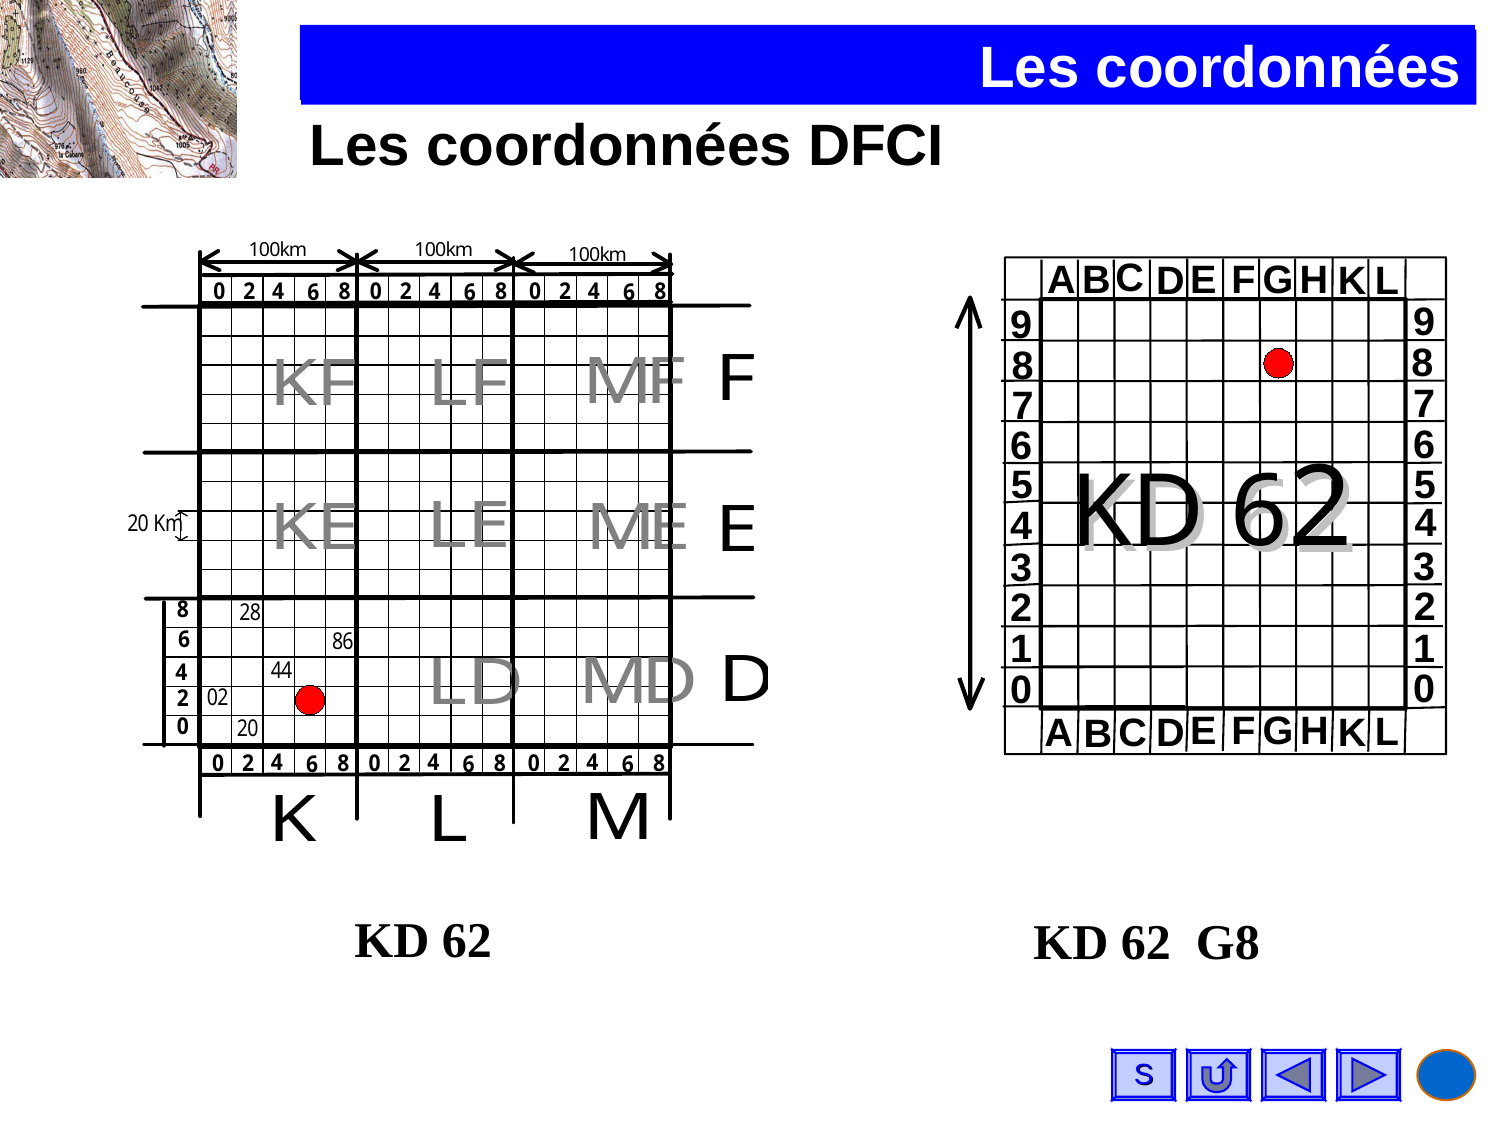

Les coordonnées
Les coordonnées DFCI
C
A
B
E
F
G
H
L
D
K
9
9
8
8
7
7
6
6
KD 62
5
5
4
4
3
3
2
2
1
1
0
0
E
F
G
H
L
A
C
D
K
B
KD 62
KD 62 G8